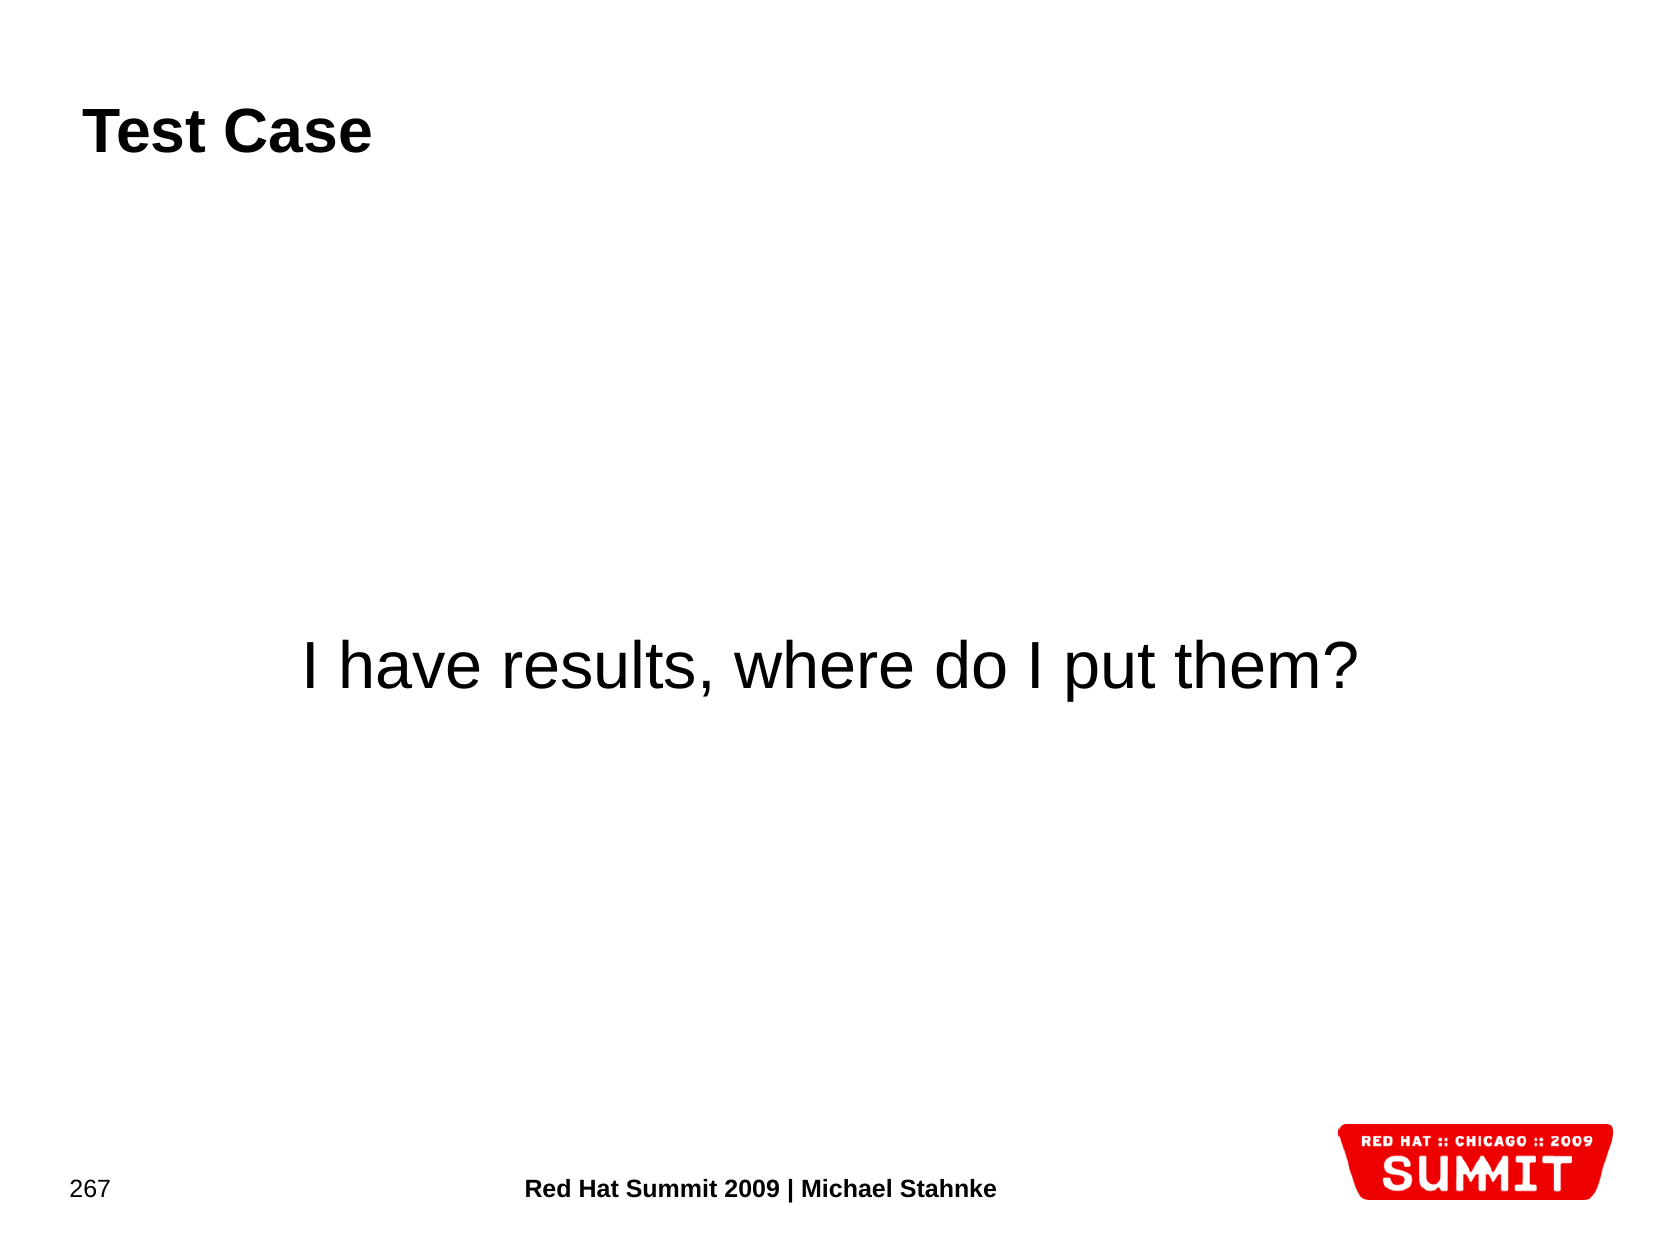

# Test Case
I have results, where do I put them?